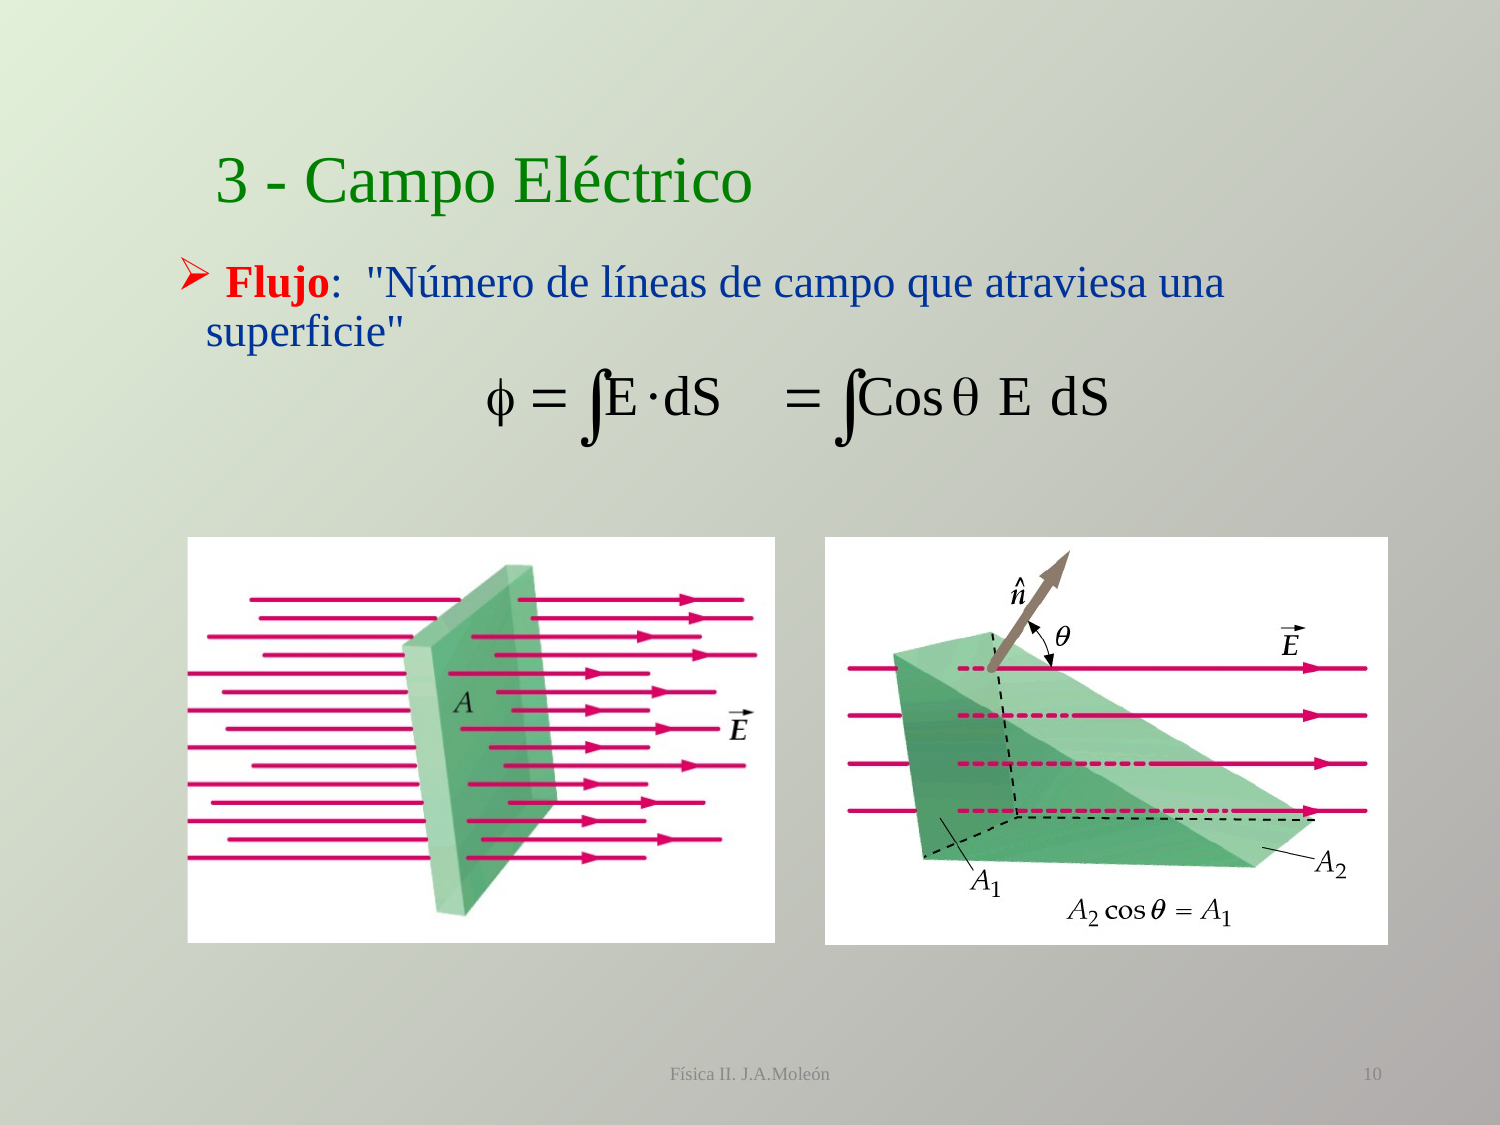

# 3 - Campo Eléctrico
 Flujo: "Número de líneas de campo que atraviesa una superficie"
Física II. J.A.Moleón